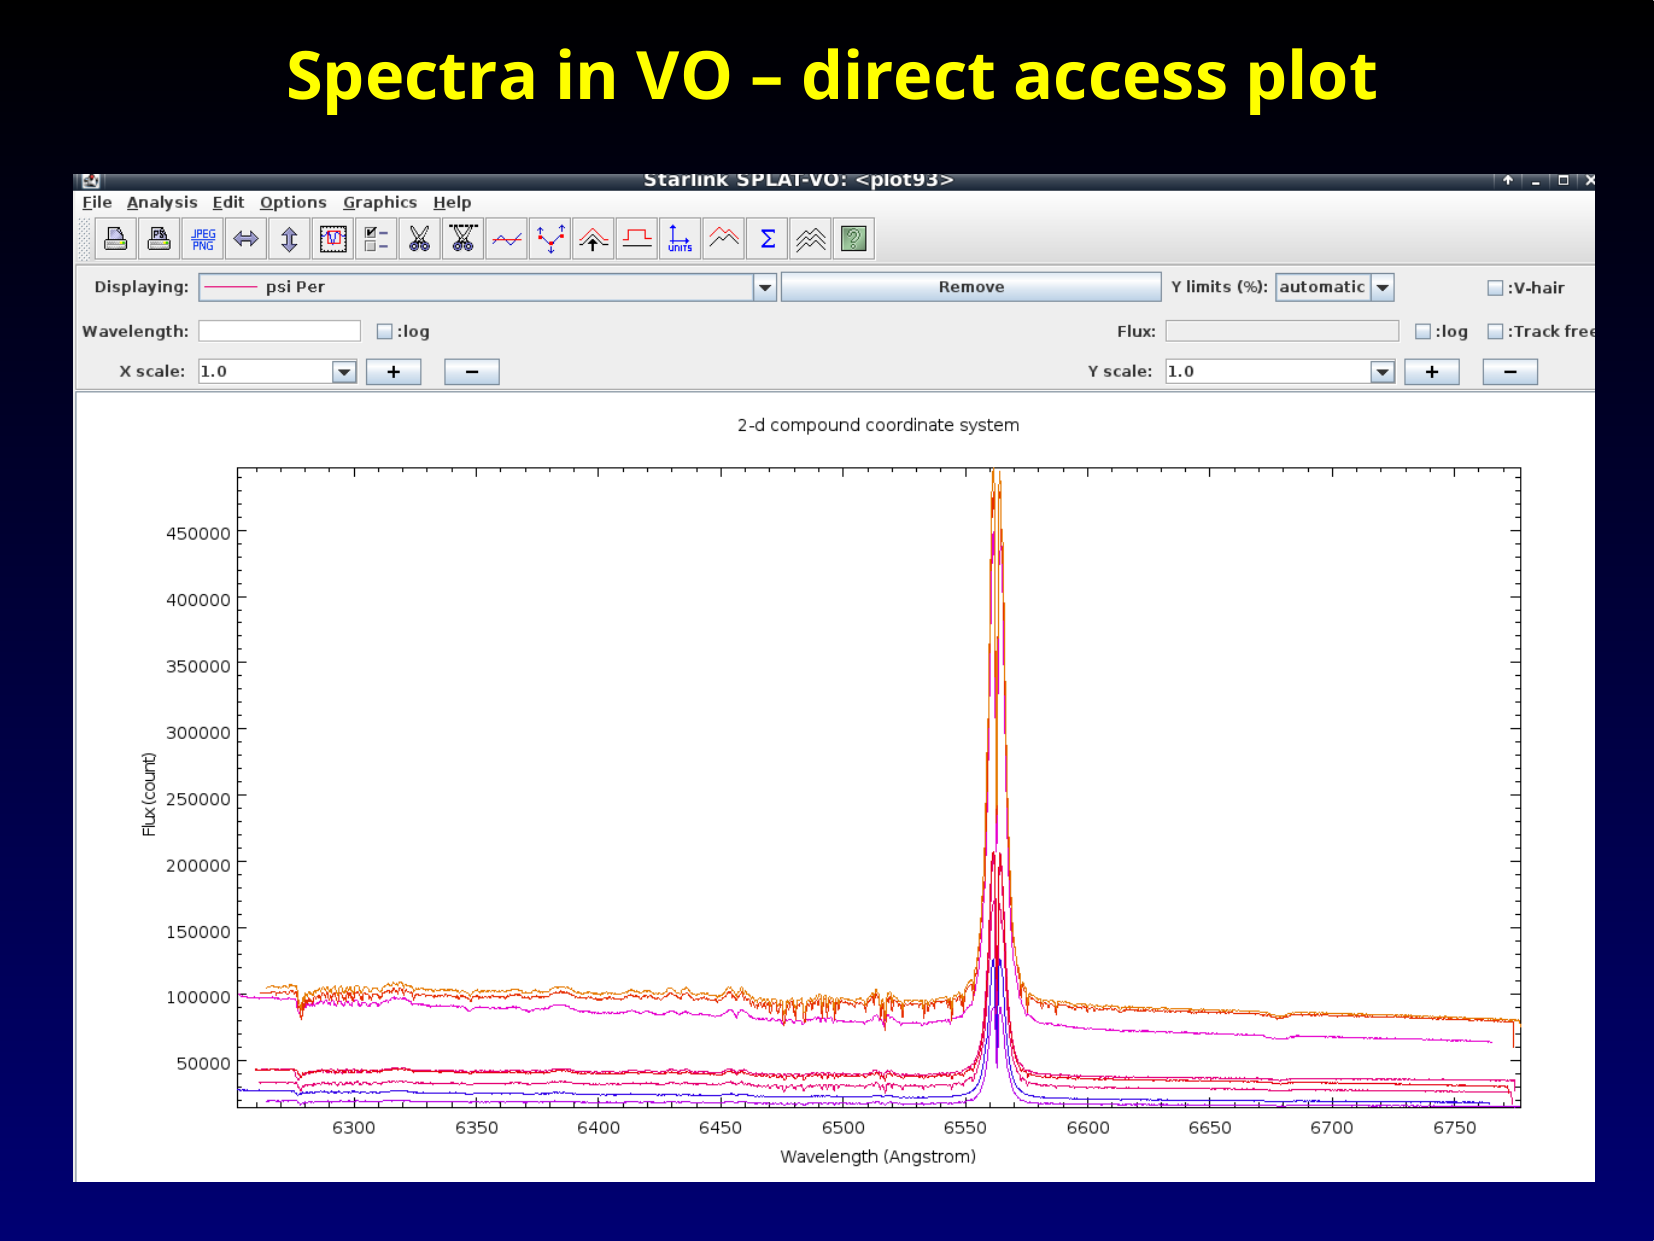

# Spectra in VO – direct access plot